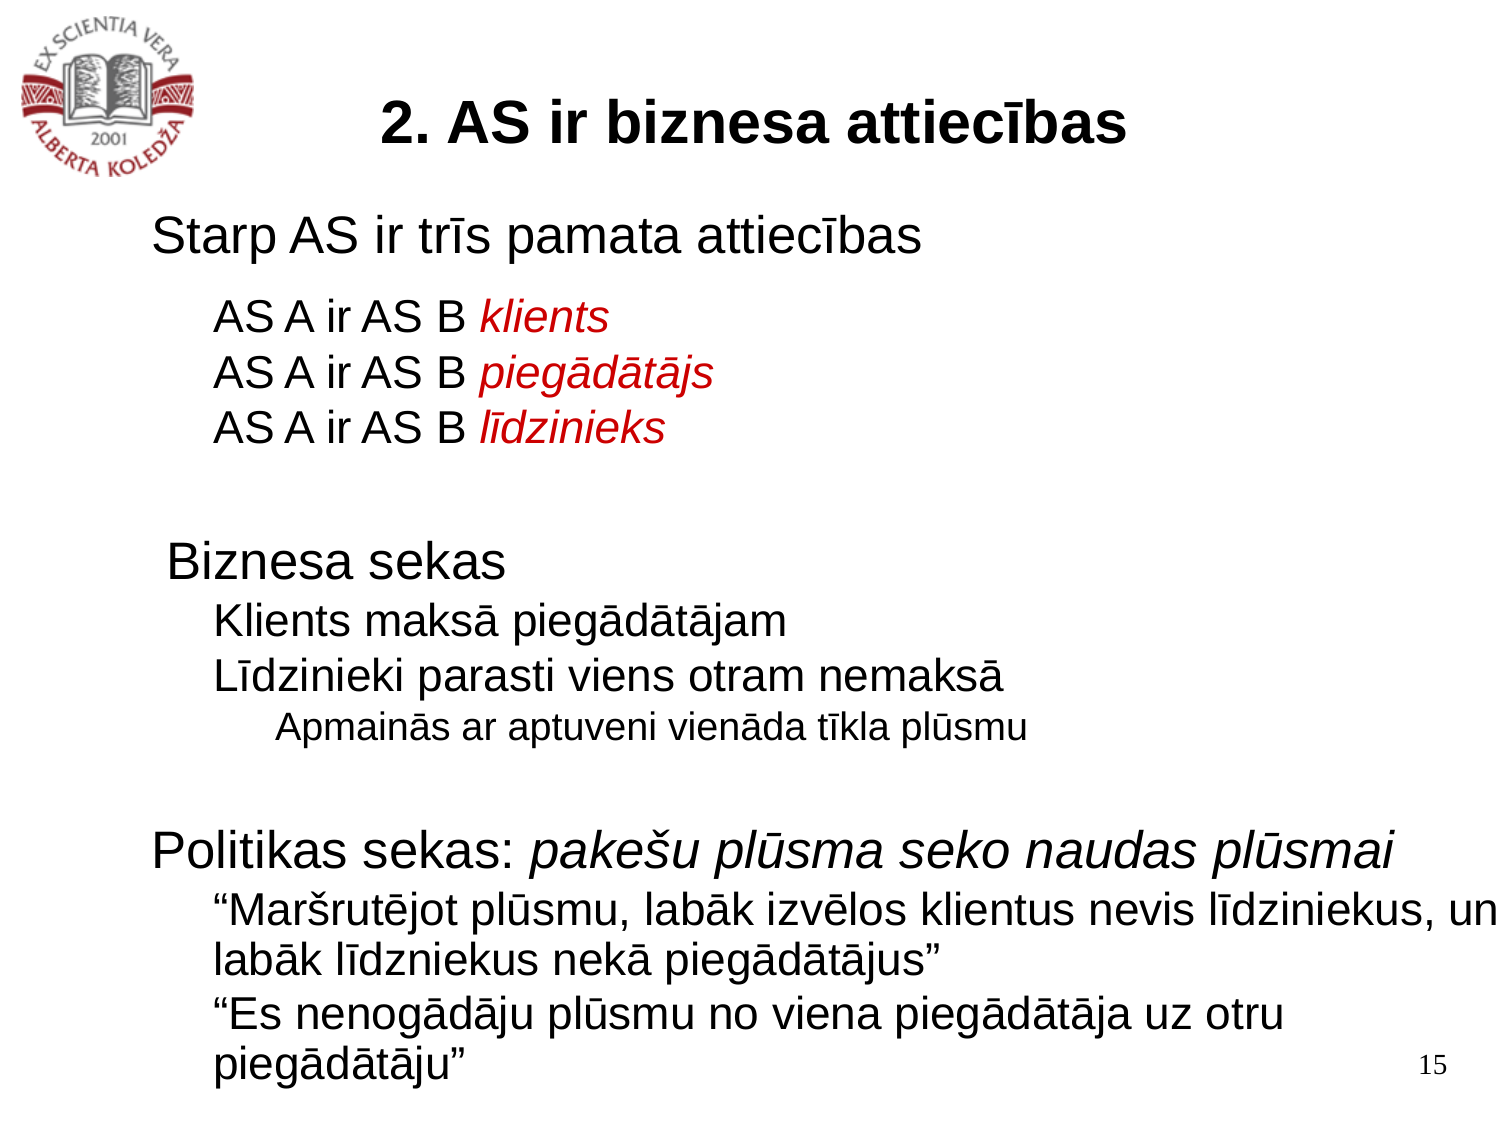

# 2. AS ir biznesa attiecības
Starp AS ir trīs pamata attiecības
AS A ir AS B klients
AS A ir AS B piegādātājs
AS A ir AS B līdzinieks
 Biznesa sekas
Klients maksā piegādātājam
Līdzinieki parasti viens otram nemaksā
Apmainās ar aptuveni vienāda tīkla plūsmu
Politikas sekas: pakešu plūsma seko naudas plūsmai
“Maršrutējot plūsmu, labāk izvēlos klientus nevis līdziniekus, un labāk līdzniekus nekā piegādātājus”
“Es nenogādāju plūsmu no viena piegādātāja uz otru piegādātāju”